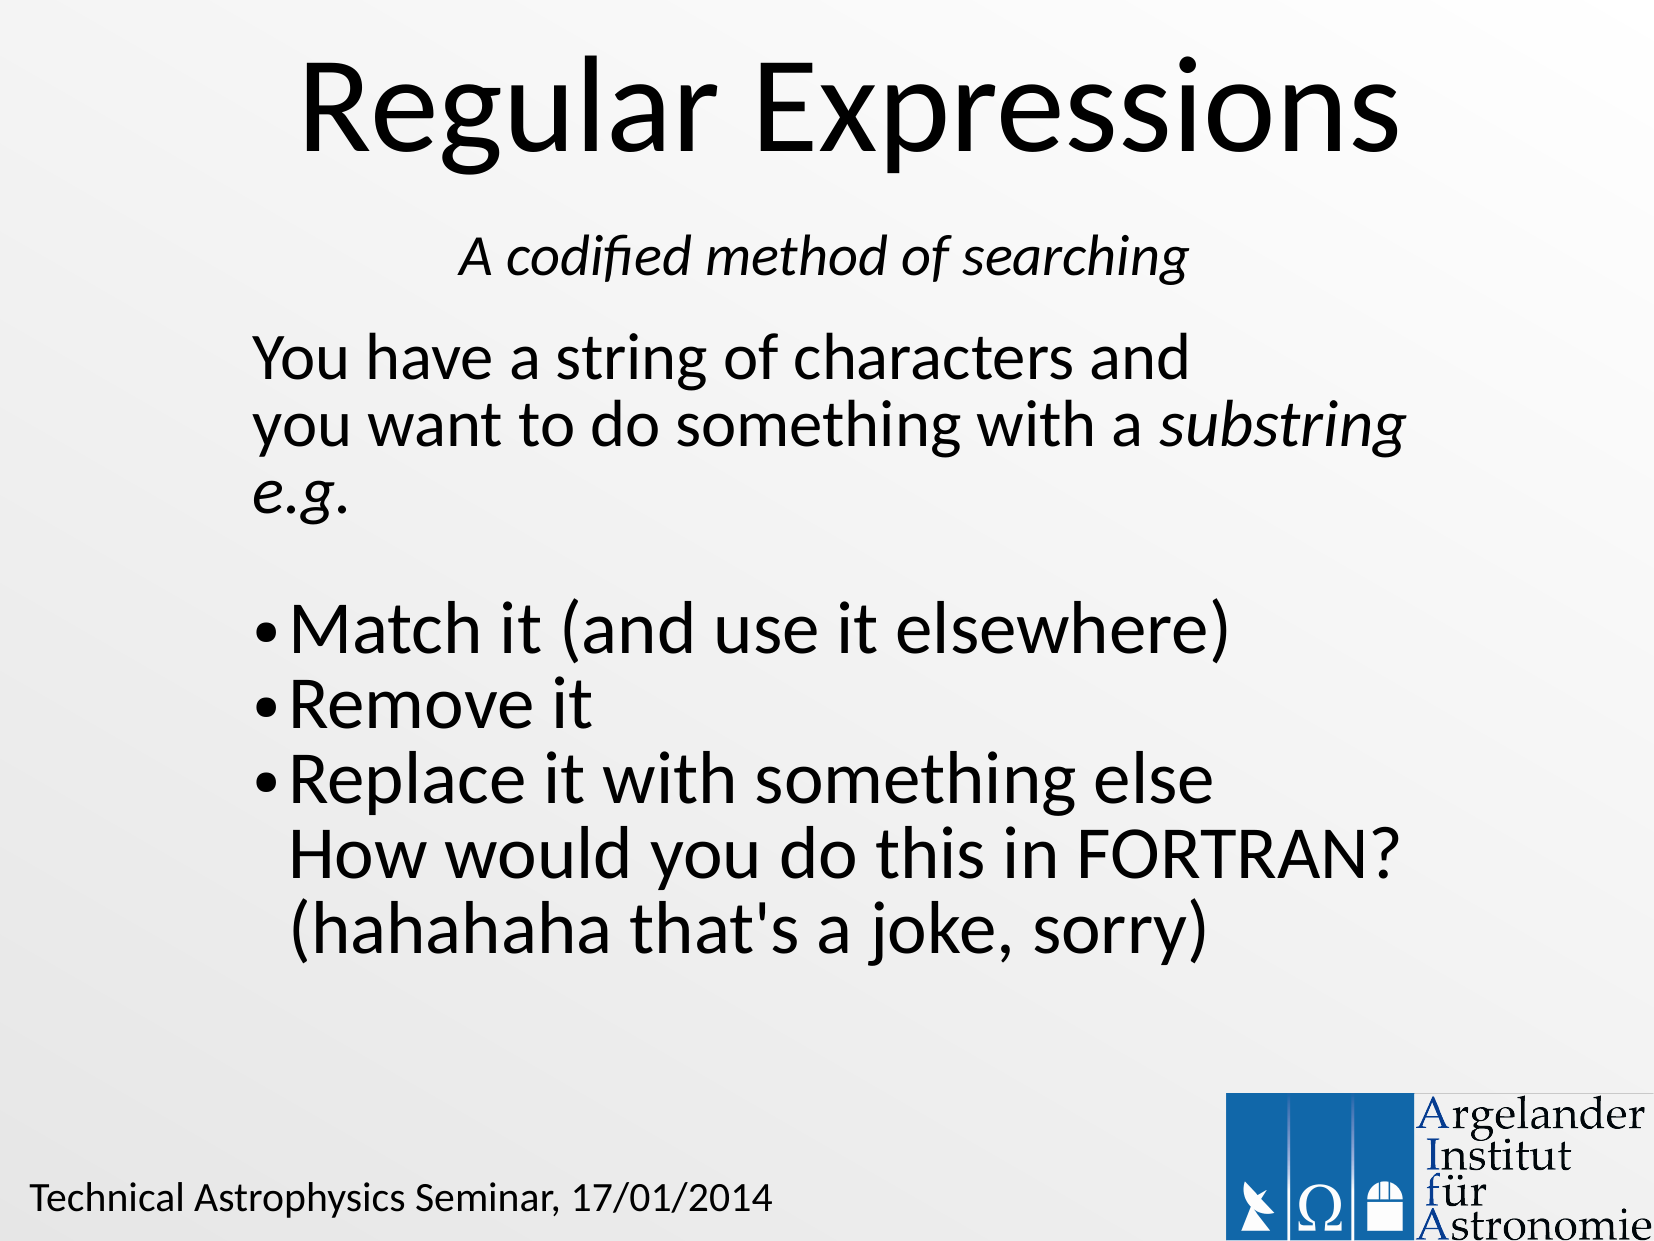

Regular Expressions
A codified method of searching
You have a string of characters and
you want to do something with a substring
e.g.
Match it (and use it elsewhere)
Remove it
Replace it with something else
How would you do this in FORTRAN?
(hahahaha that's a joke, sorry)